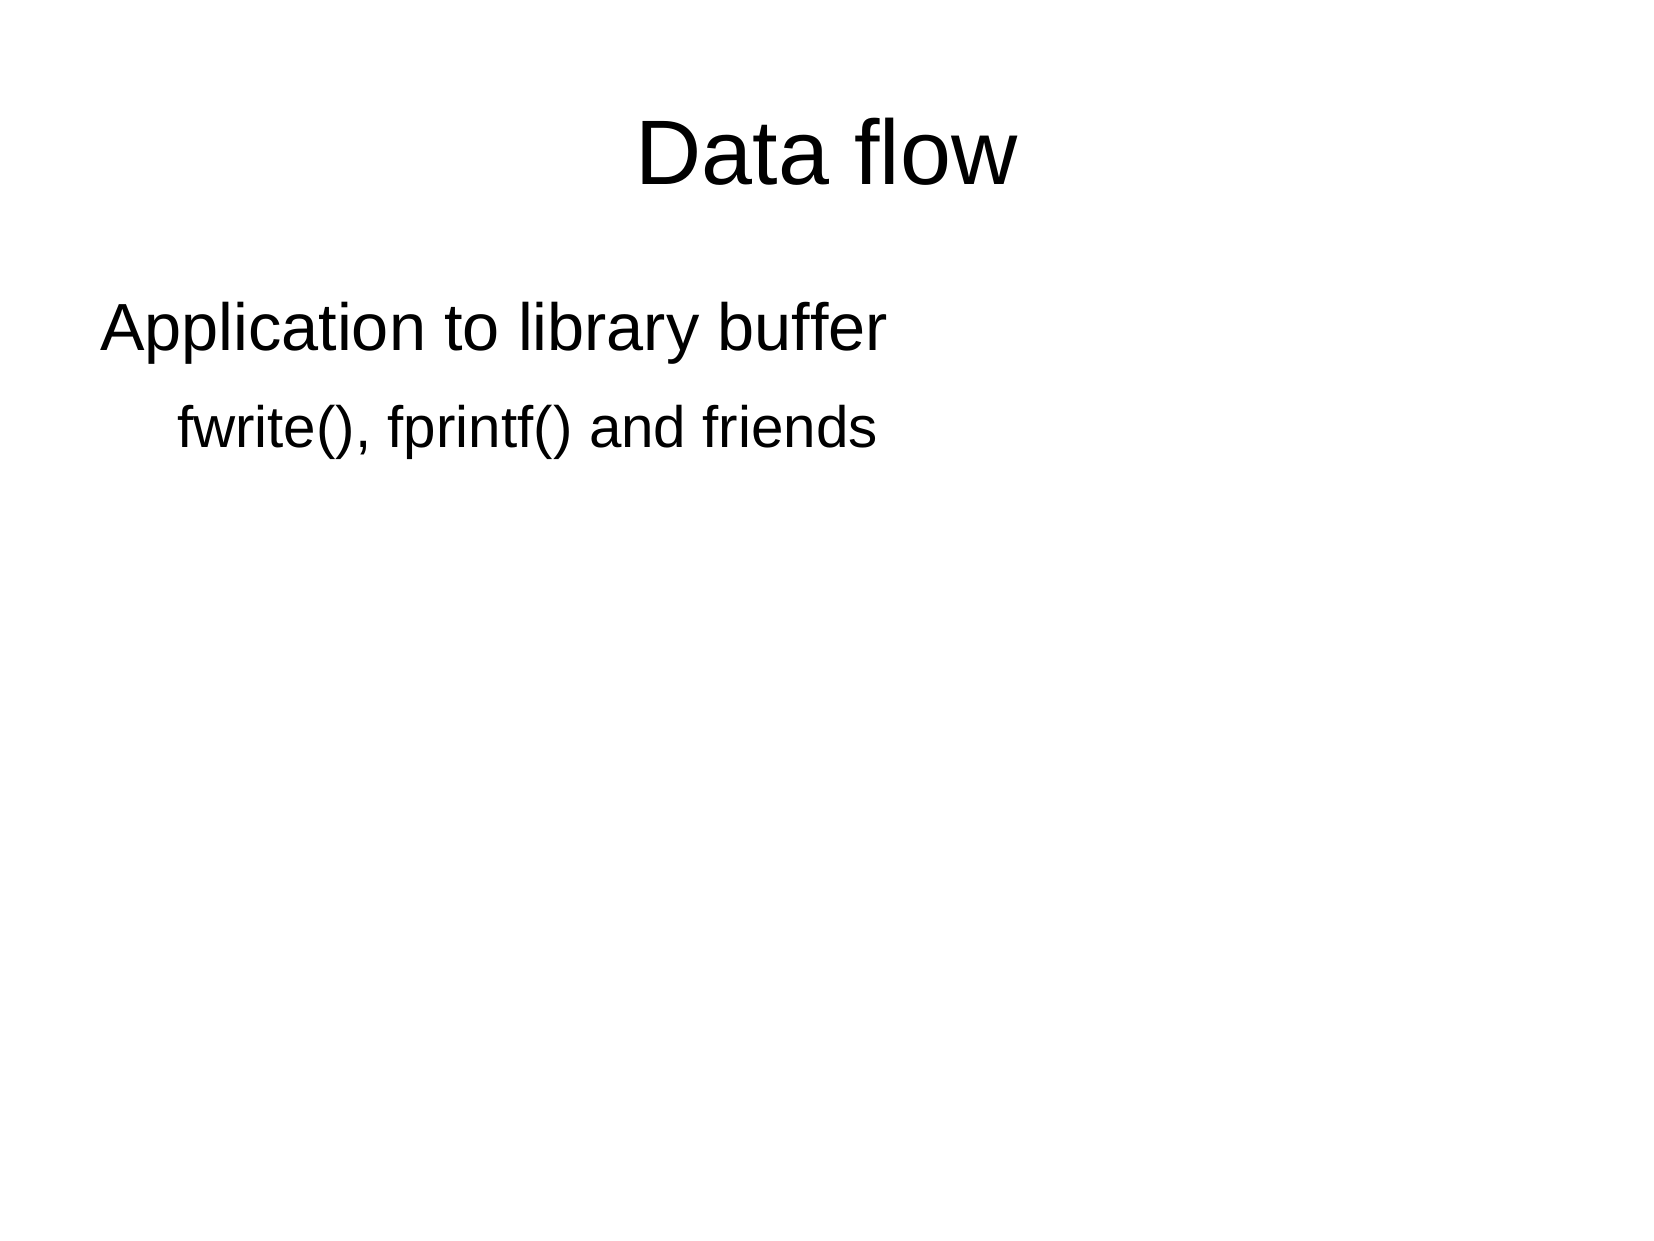

# Data flow
Application to library buffer
fwrite(), fprintf() and friends